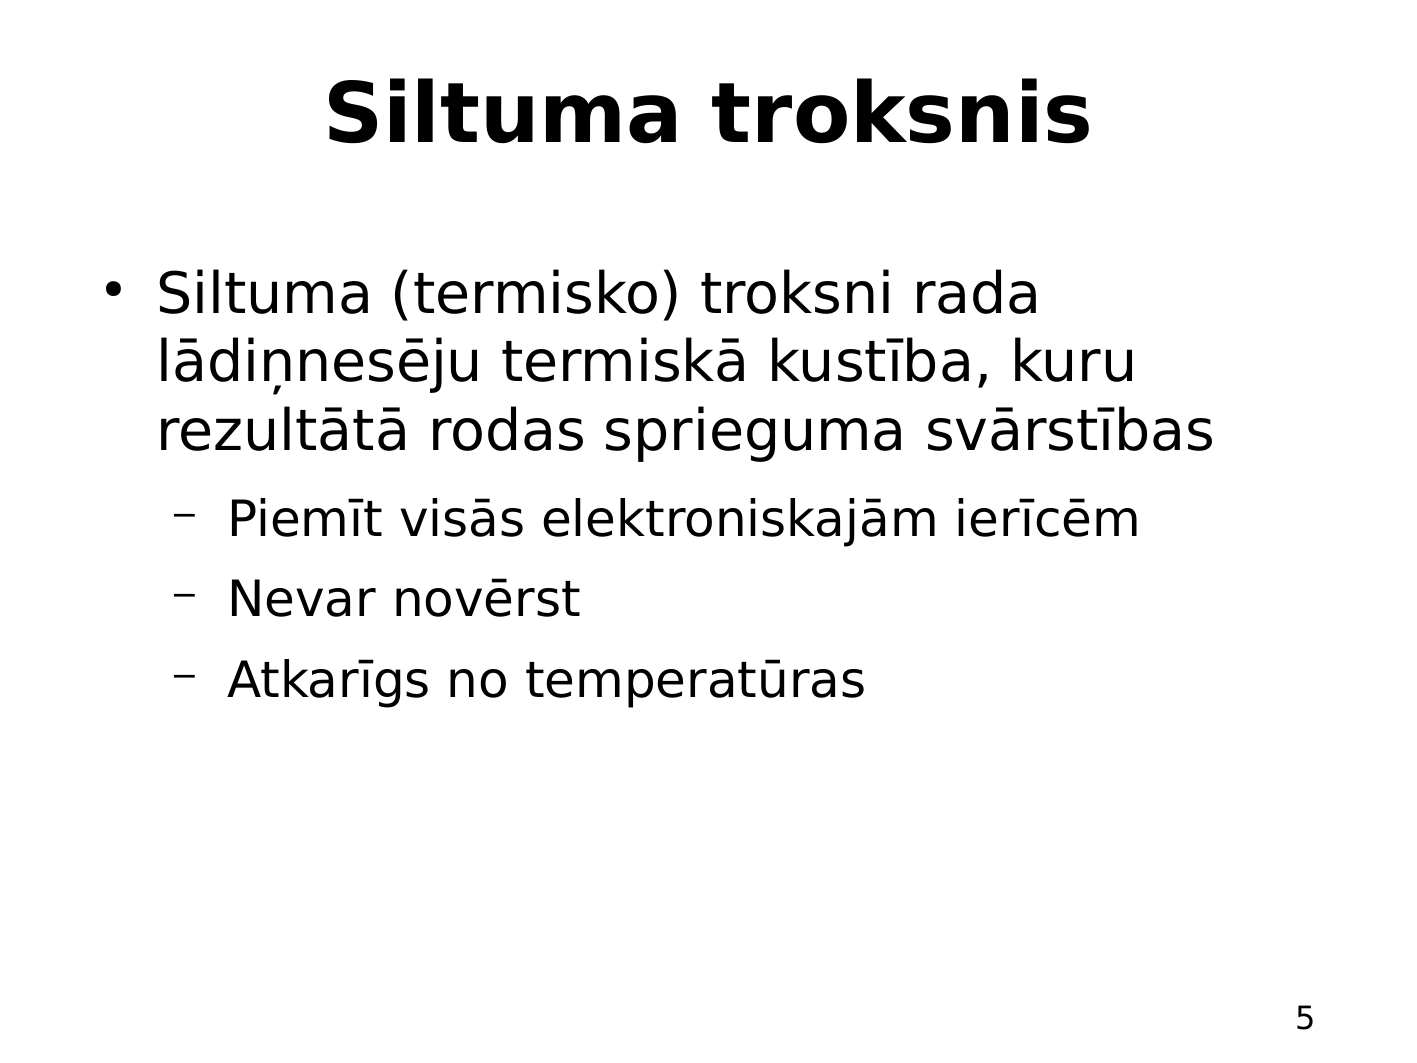

# Siltuma troksnis
Siltuma (termisko) troksni rada lādiņnesēju termiskā kustība, kuru rezultātā rodas sprieguma svārstības
Piemīt visās elektroniskajām ierīcēm
Nevar novērst
Atkarīgs no temperatūras